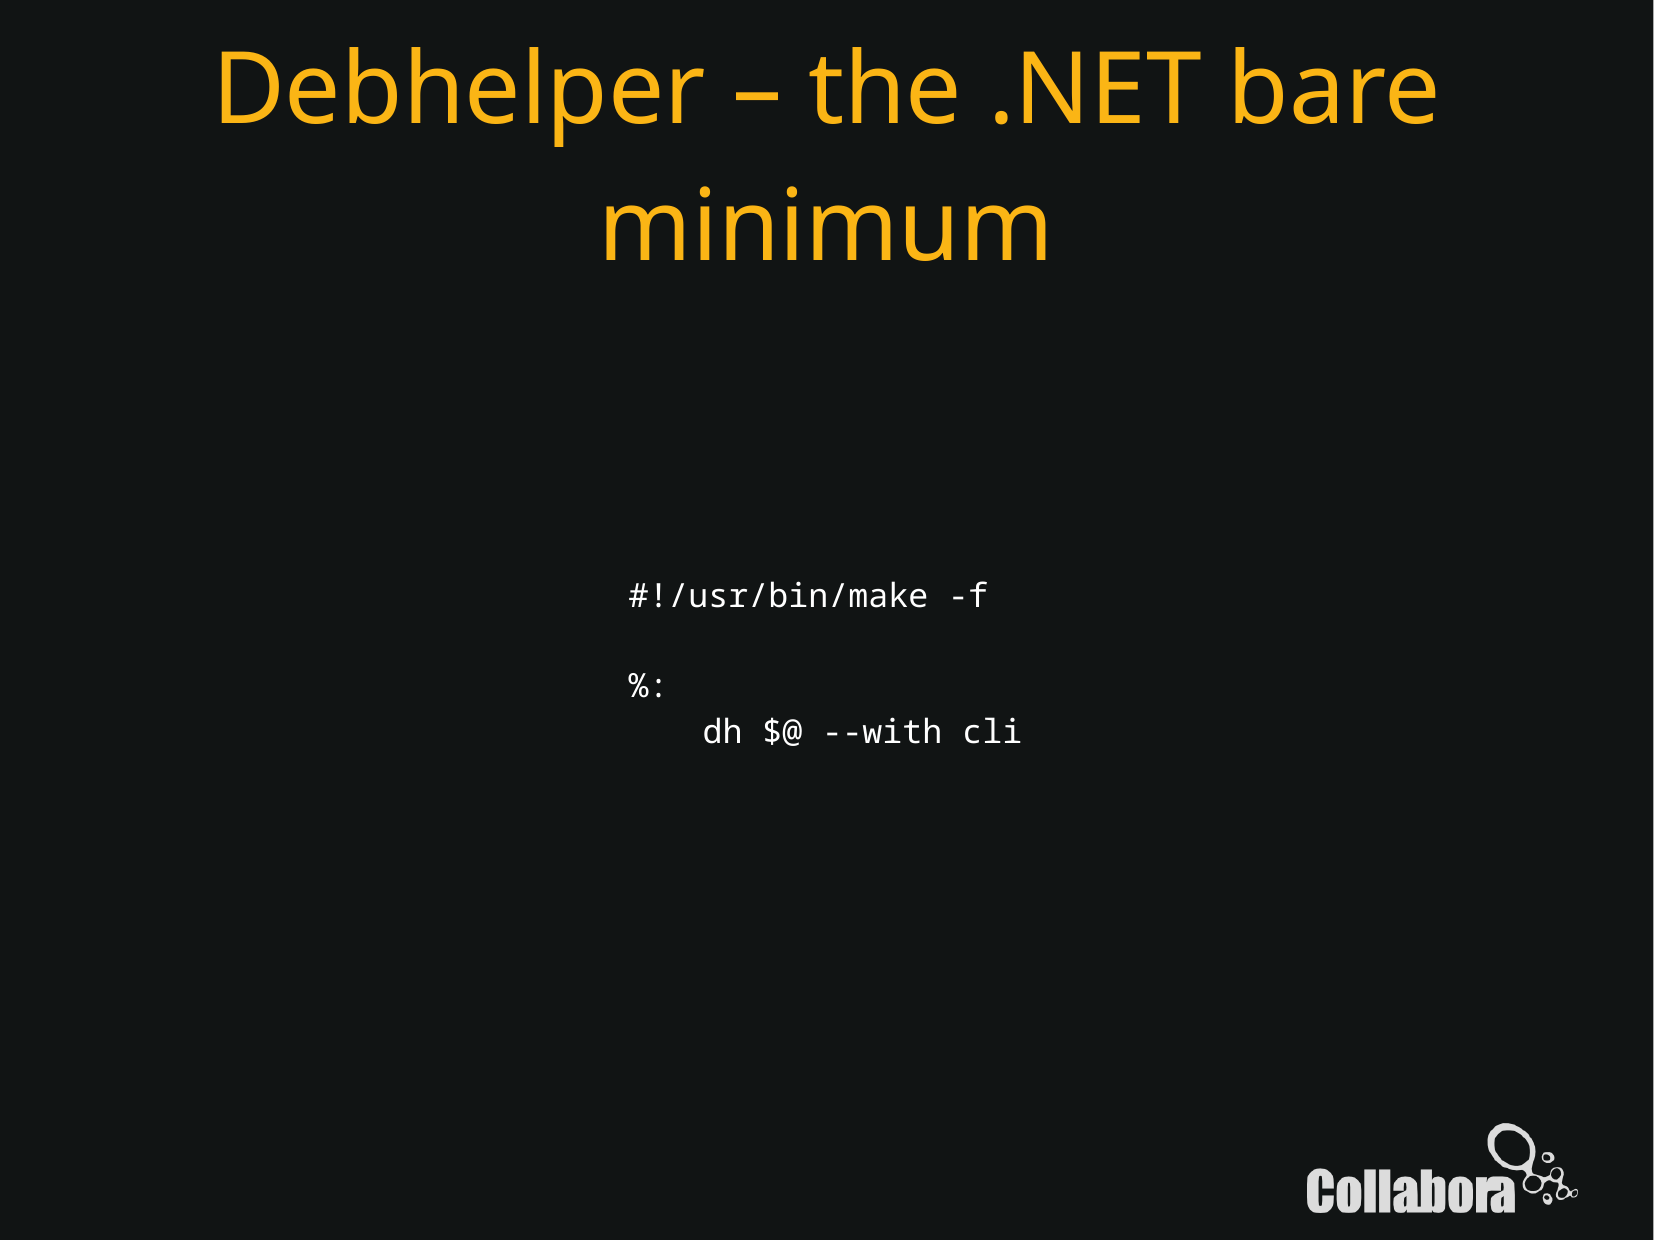

# Debhelper – the .NET bare minimum
#!/usr/bin/make -f
%:
	dh $@ --with cli